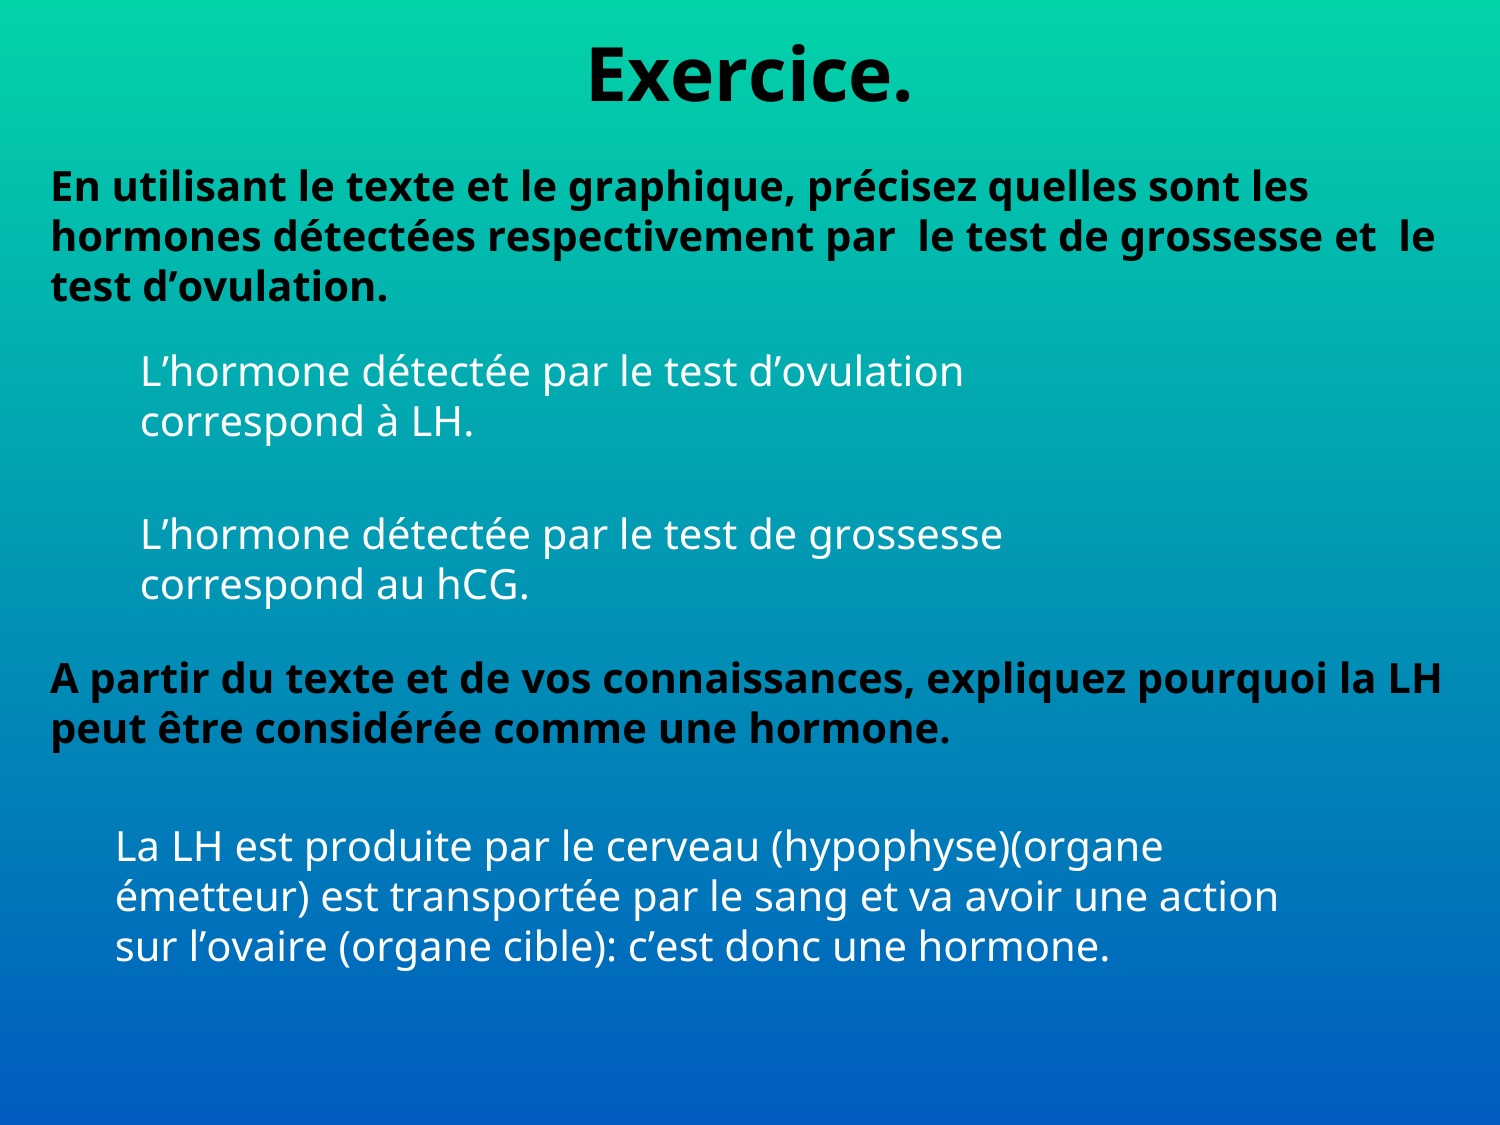

# Exercice.
En utilisant le texte et le graphique, précisez quelles sont les hormones détectées respectivement par le test de grossesse et le test d’ovulation.
L’hormone détectée par le test d’ovulation correspond à LH.
L’hormone détectée par le test de grossesse correspond au hCG.
A partir du texte et de vos connaissances, expliquez pourquoi la LH peut être considérée comme une hormone.
La LH est produite par le cerveau (hypophyse)(organe émetteur) est transportée par le sang et va avoir une action sur l’ovaire (organe cible): c’est donc une hormone.